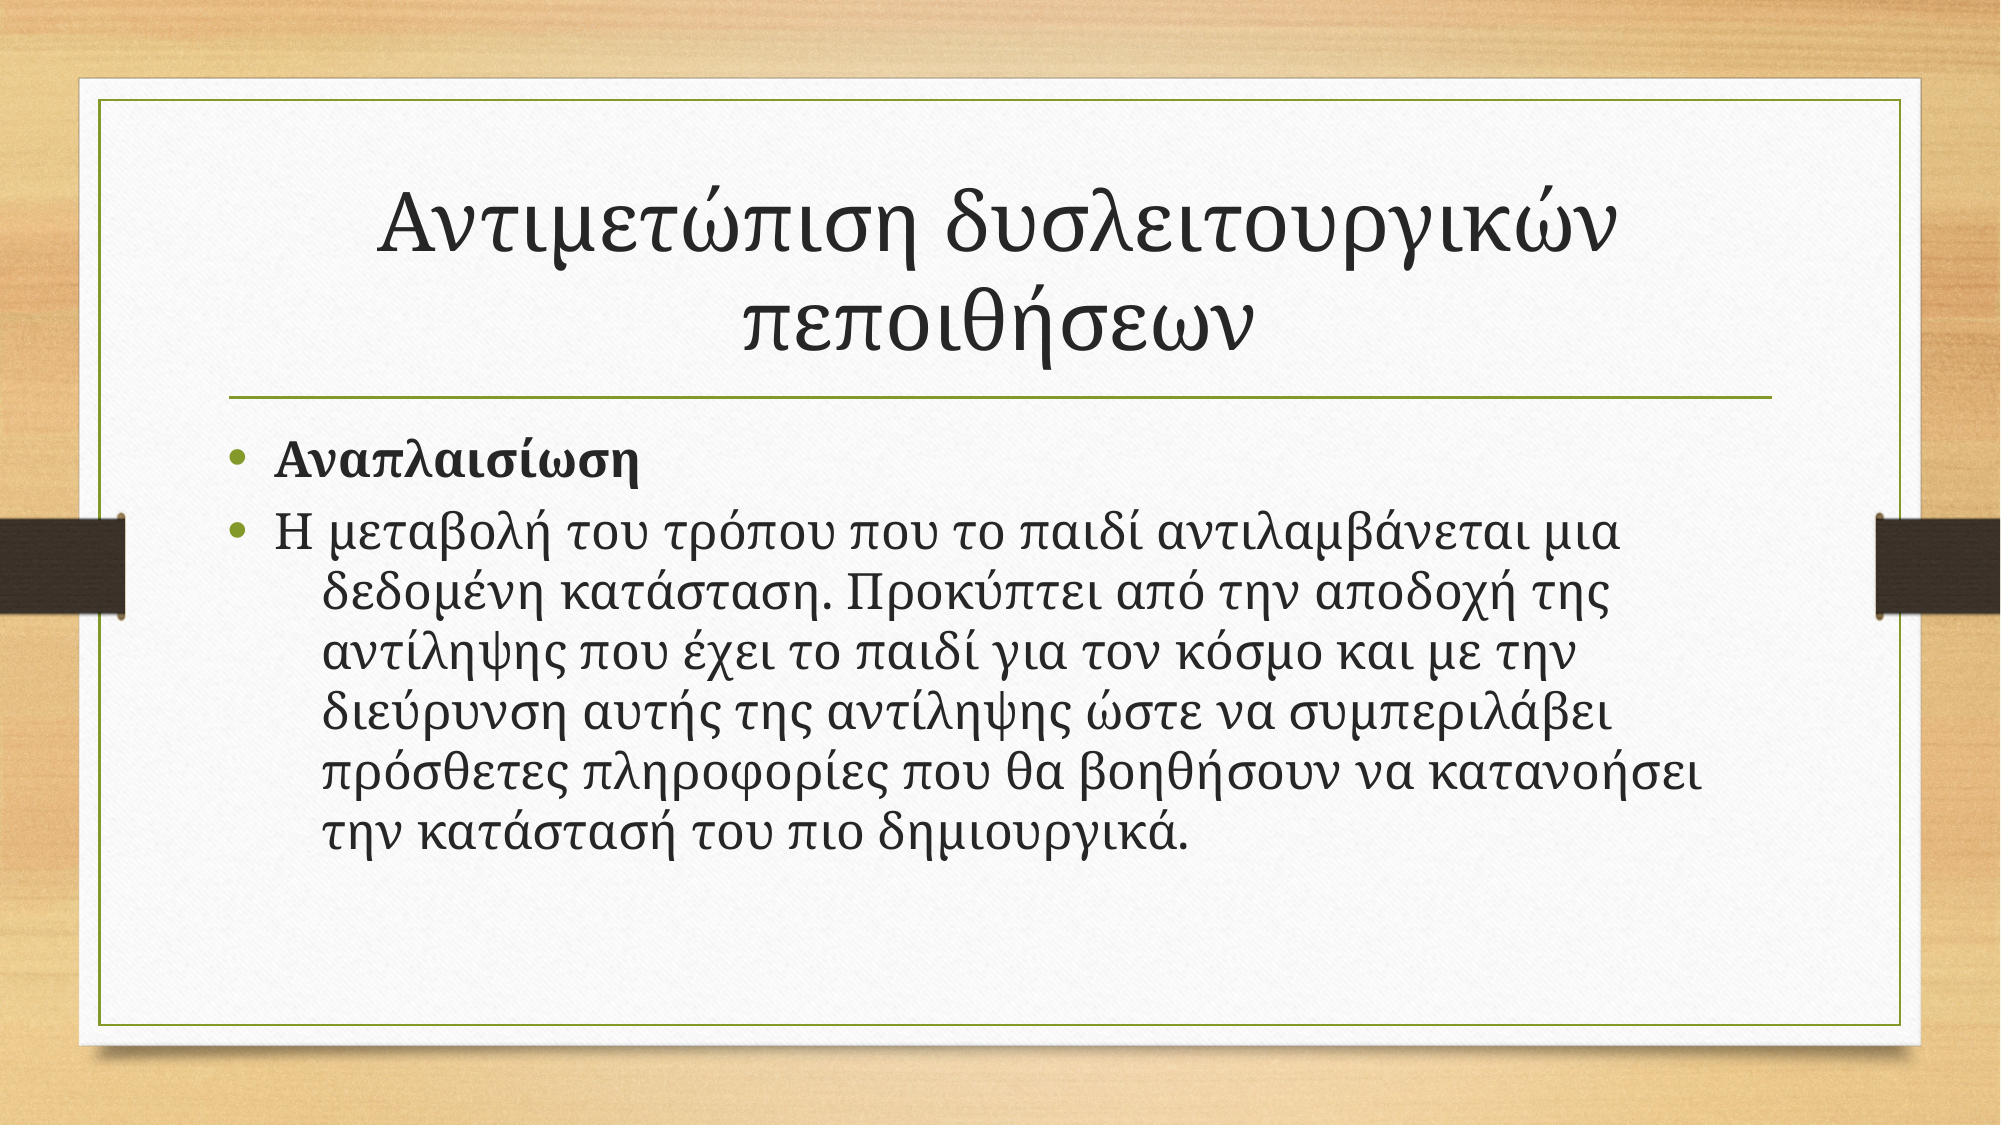

# Αντιμετώπιση δυσλειτουργικών πεποιθήσεων
Αναπλαισίωση
Η μεταβολή του τρόπου που το παιδί αντιλαμβάνεται μια δεδομένη κατάσταση. Προκύπτει από την αποδοχή της αντίληψης που έχει το παιδί για τον κόσμο και με την διεύρυνση αυτής της αντίληψης ώστε να συμπεριλάβει πρόσθετες πληροφορίες που θα βοηθήσουν να κατανοήσει την κατάστασή του πιο δημιουργικά.